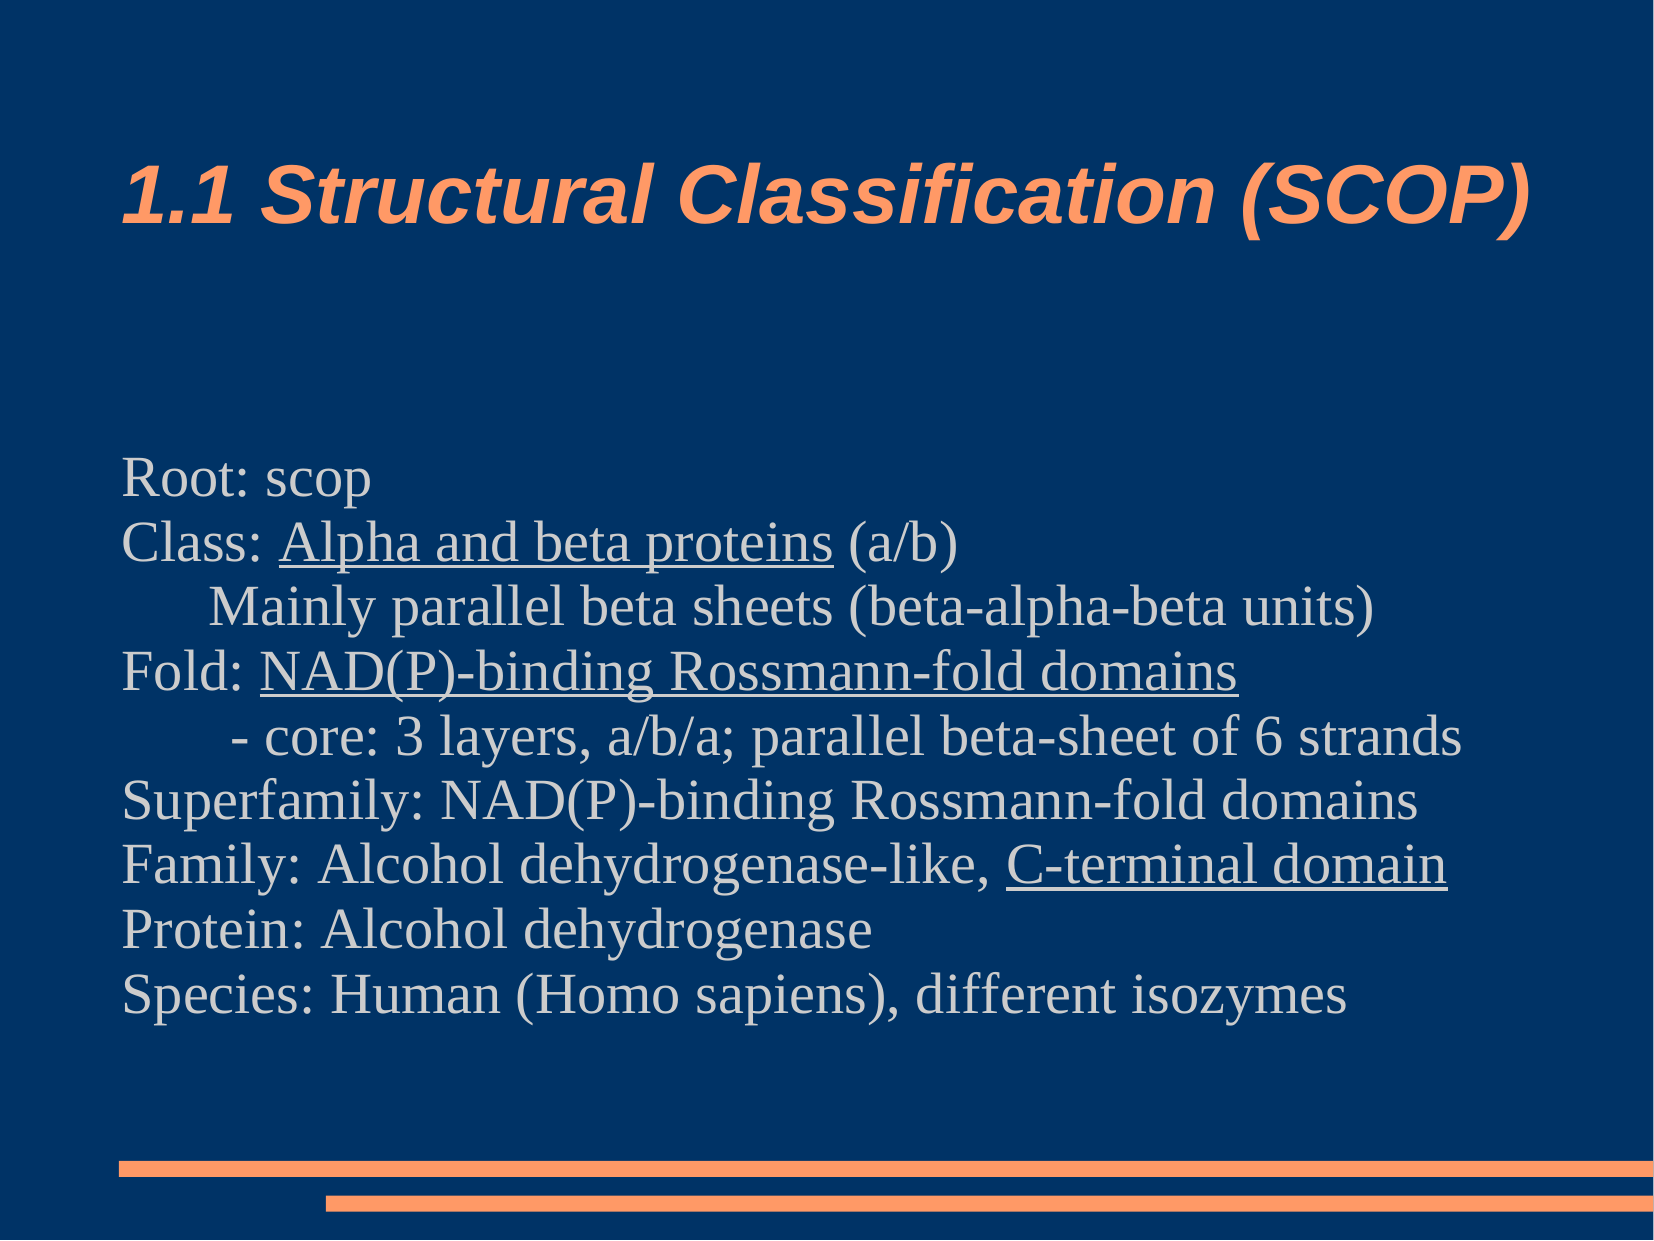

# 1.1 Structural Classification (SCOP)
Root: scop
Class: Alpha and beta proteins (a/b)
 Mainly parallel beta sheets (beta-alpha-beta units)
Fold: NAD(P)-binding Rossmann-fold domains
 	- core: 3 layers, a/b/a; parallel beta-sheet of 6 strands
Superfamily: NAD(P)-binding Rossmann-fold domains
Family: Alcohol dehydrogenase-like, C-terminal domain
Protein: Alcohol dehydrogenase
Species: Human (Homo sapiens), different isozymes